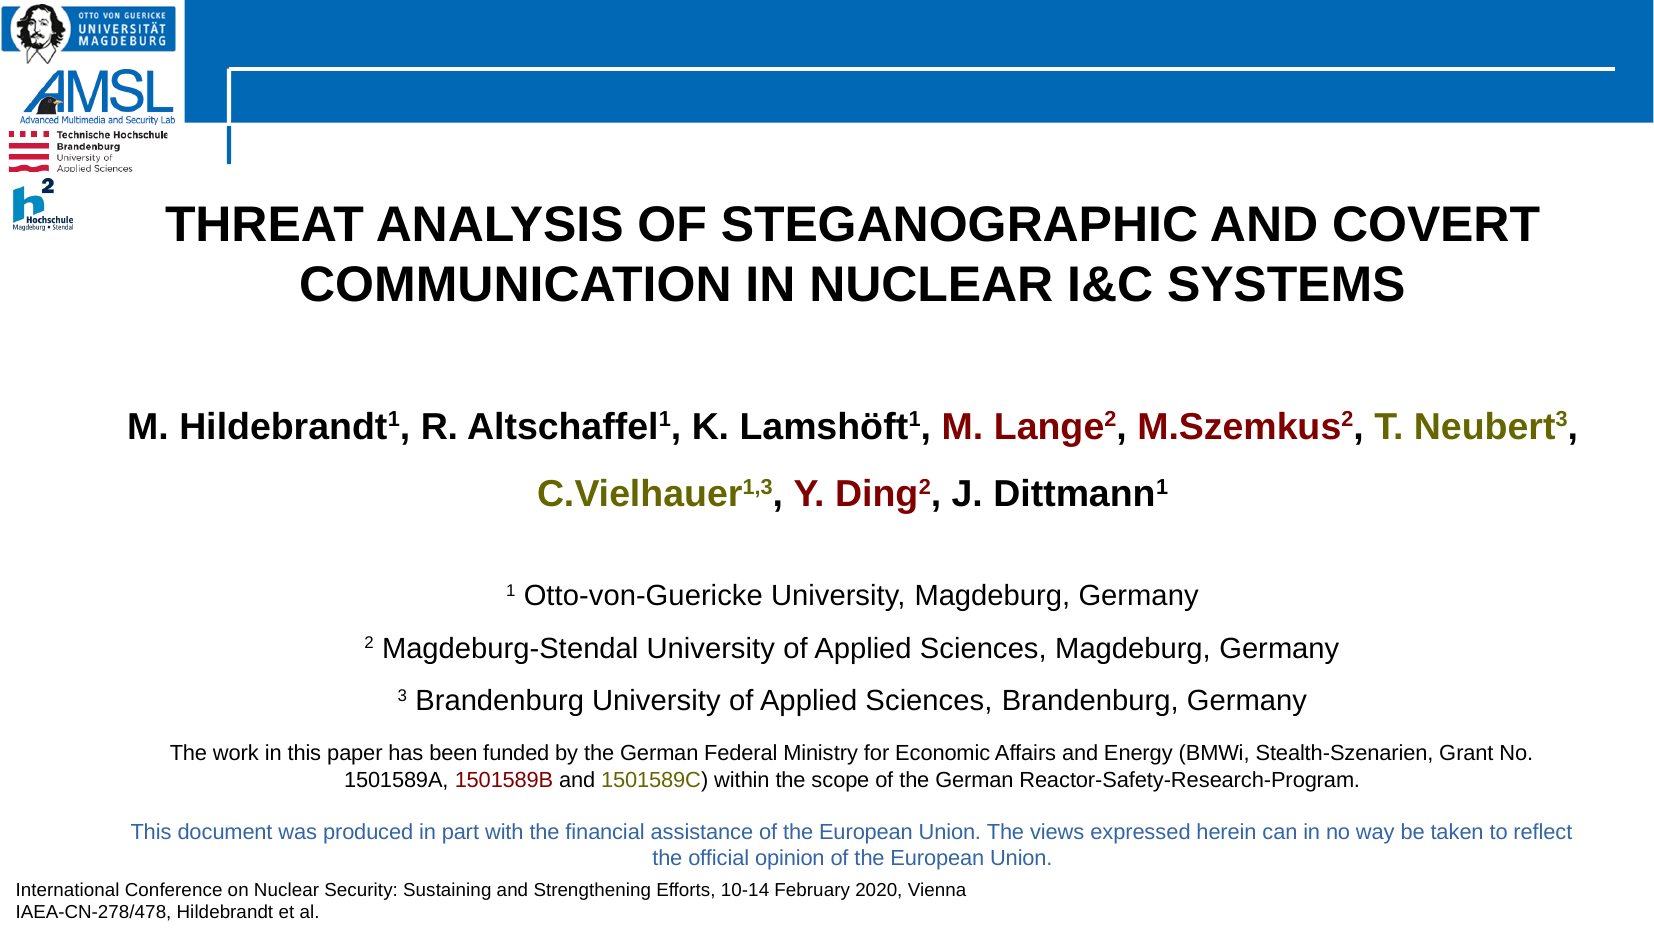

THREAT ANALYSIS OF STEGANOGRAPHIC AND COVERT COMMUNICATION IN NUCLEAR I&C SYSTEMS
M. Hildebrandt1, R. Altschaffel1, K. Lamshöft1, M. Lange2, M.Szemkus2, T. Neubert3, C.Vielhauer1,3, Y. Ding2, J. Dittmann1
1 Otto-von-Guericke University, Magdeburg, Germany
2 Magdeburg-Stendal University of Applied Sciences, Magdeburg, Germany
3 Brandenburg University of Applied Sciences, Brandenburg, Germany
The work in this paper has been funded by the German Federal Ministry for Economic Affairs and Energy (BMWi, Stealth-Szenarien, Grant No. 1501589A, 1501589B and 1501589C) within the scope of the German Reactor-Safety-Research-Program.
This document was produced in part with the financial assistance of the European Union. The views expressed herein can in no way be taken to reflect the official opinion of the European Union.